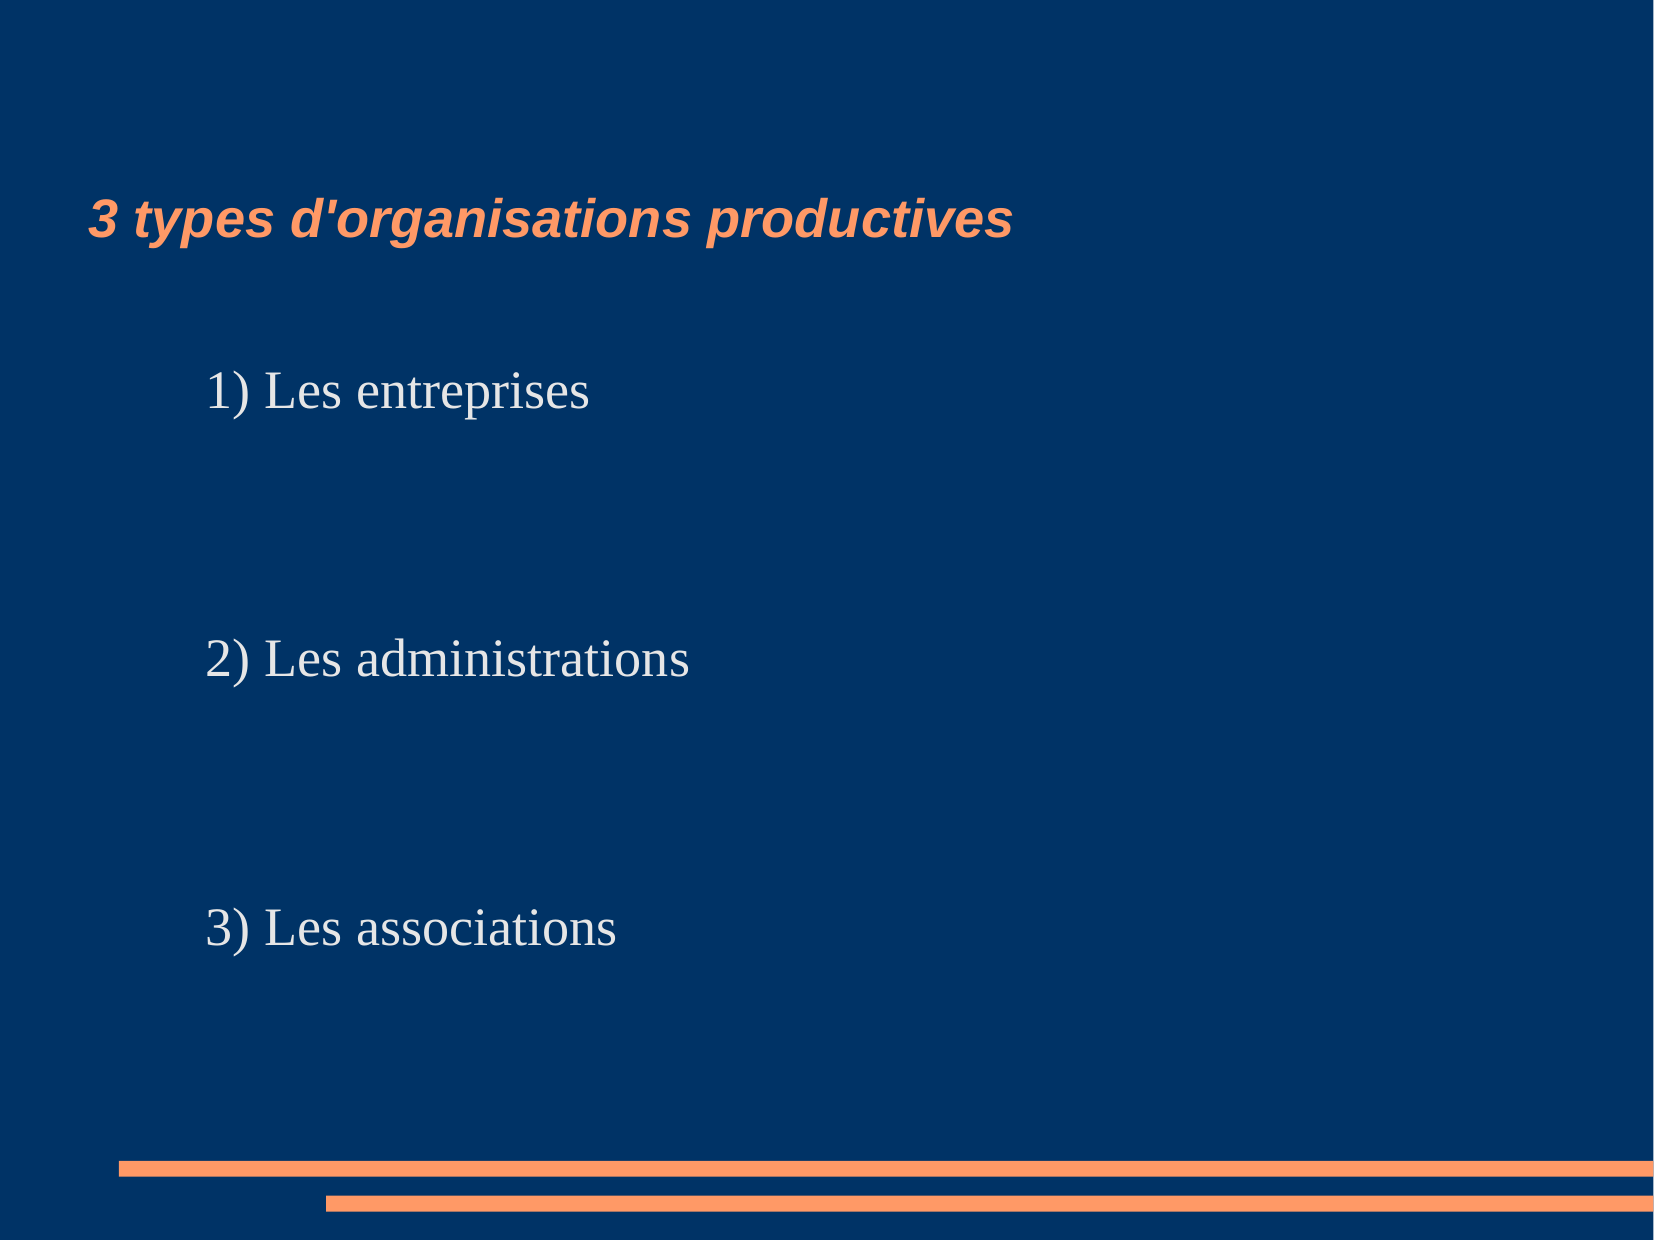

# 3 types d'organisations productives
1) Les entreprises
2) Les administrations
3) Les associations